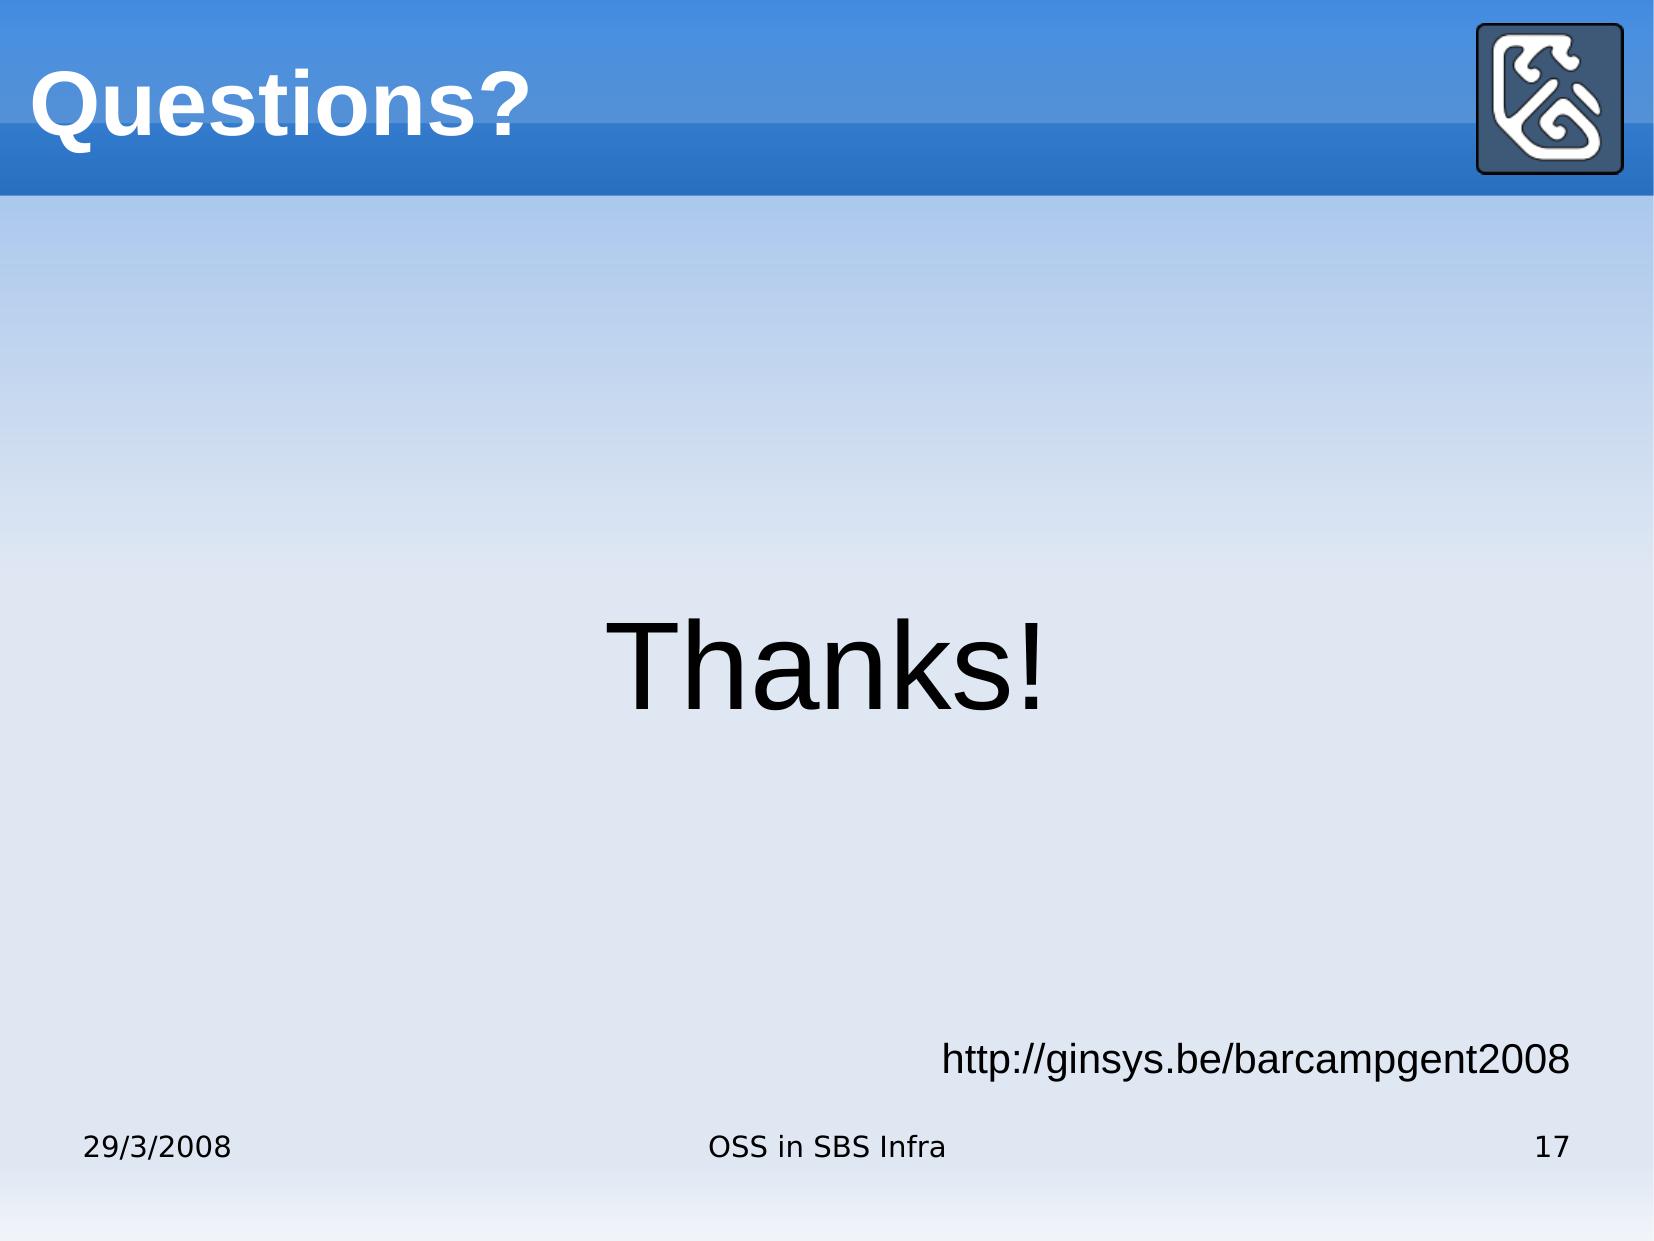

# Questions?
Thanks!
http://ginsys.be/barcampgent2008
29/3/2008
OSS in SBS Infra
17